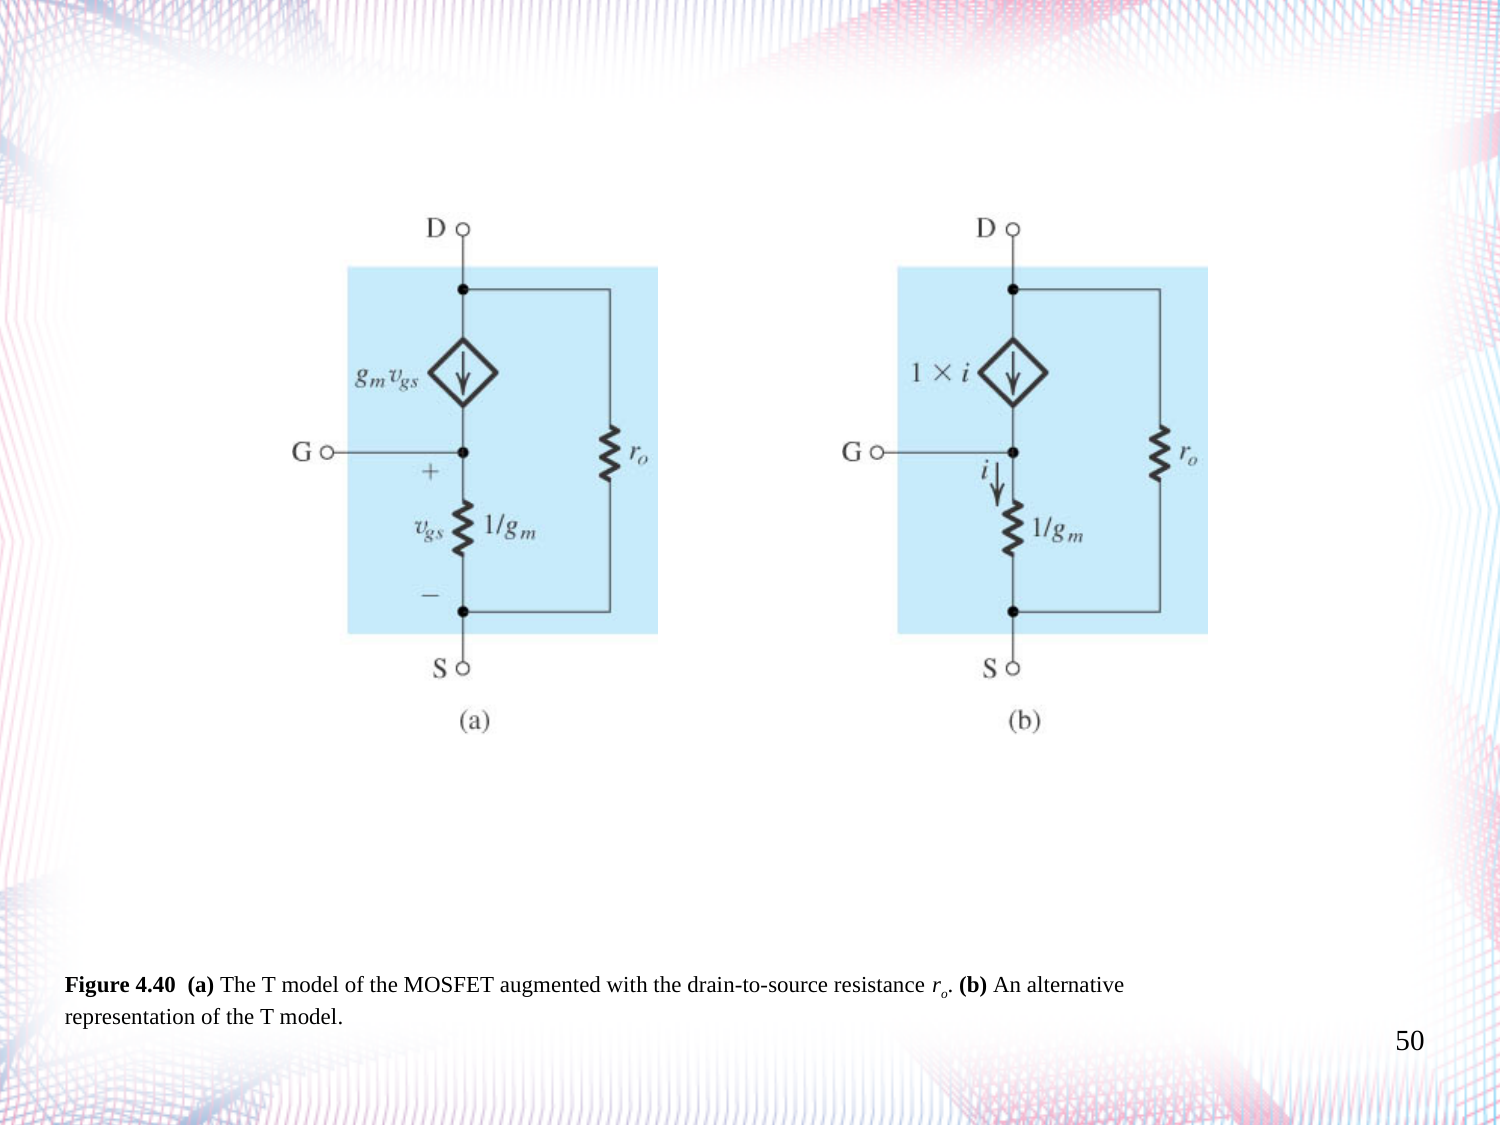

Figure 4.40 (a) The T model of the MOSFET augmented with the drain-to-source resistance ro. (b) An alternative representation of the T model.
50